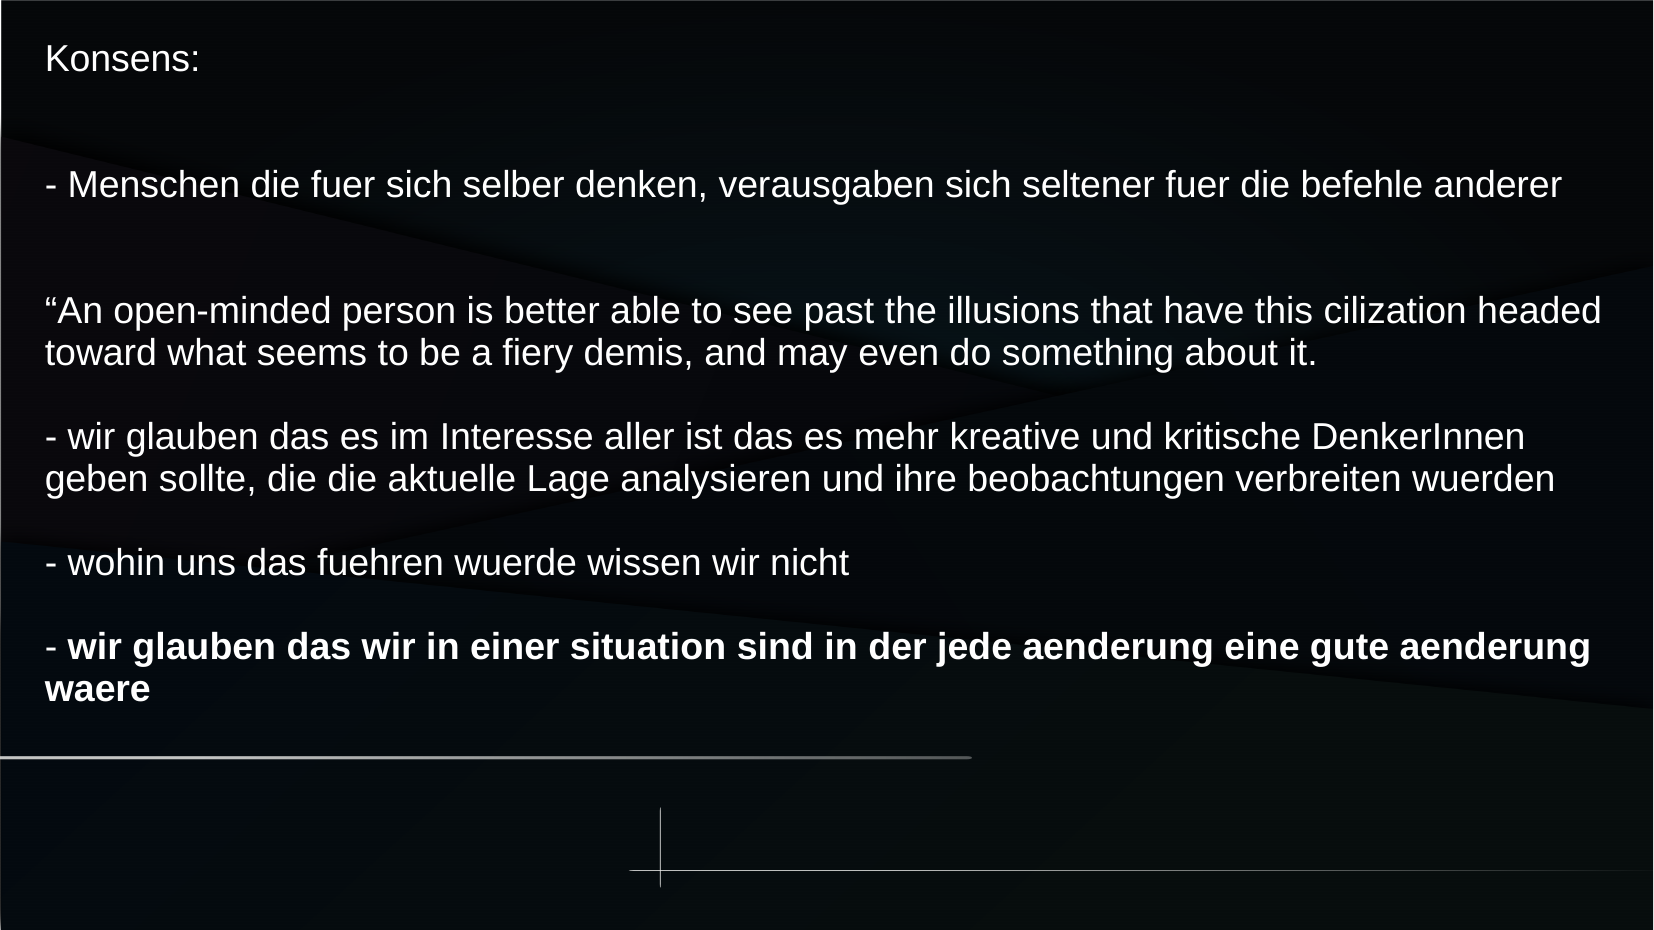

Konsens:
- Menschen die fuer sich selber denken, verausgaben sich seltener fuer die befehle anderer
“An open-minded person is better able to see past the illusions that have this cilization headed toward what seems to be a fiery demis, and may even do something about it.
- wir glauben das es im Interesse aller ist das es mehr kreative und kritische DenkerInnen geben sollte, die die aktuelle Lage analysieren und ihre beobachtungen verbreiten wuerden
- wohin uns das fuehren wuerde wissen wir nicht
- wir glauben das wir in einer situation sind in der jede aenderung eine gute aenderung waere